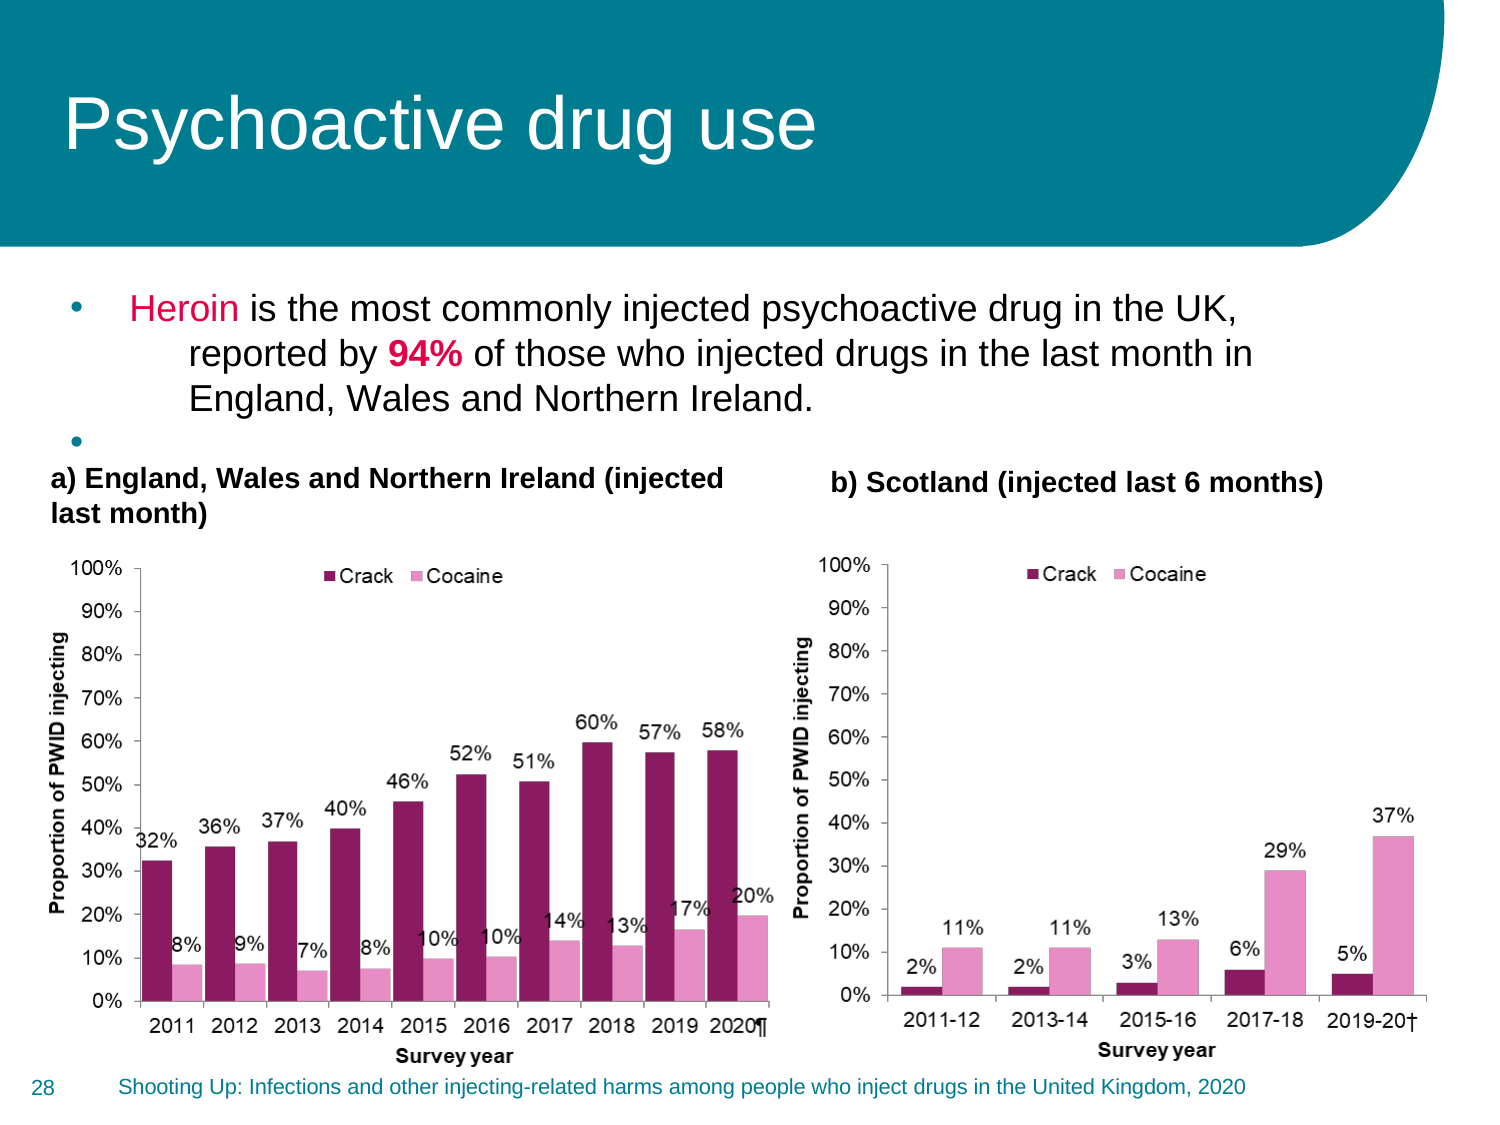

Psychoactive drug use
Heroin is the most commonly injected psychoactive drug in the UK, reported by 94% of those who injected drugs in the last month in England, Wales and Northern Ireland.
a) England, Wales and Northern Ireland (injected last month)
b) Scotland (injected last 6 months)
25
Shooting Up: Infections and other injecting-related harms among people who inject drugs in the United Kingdom, 2020